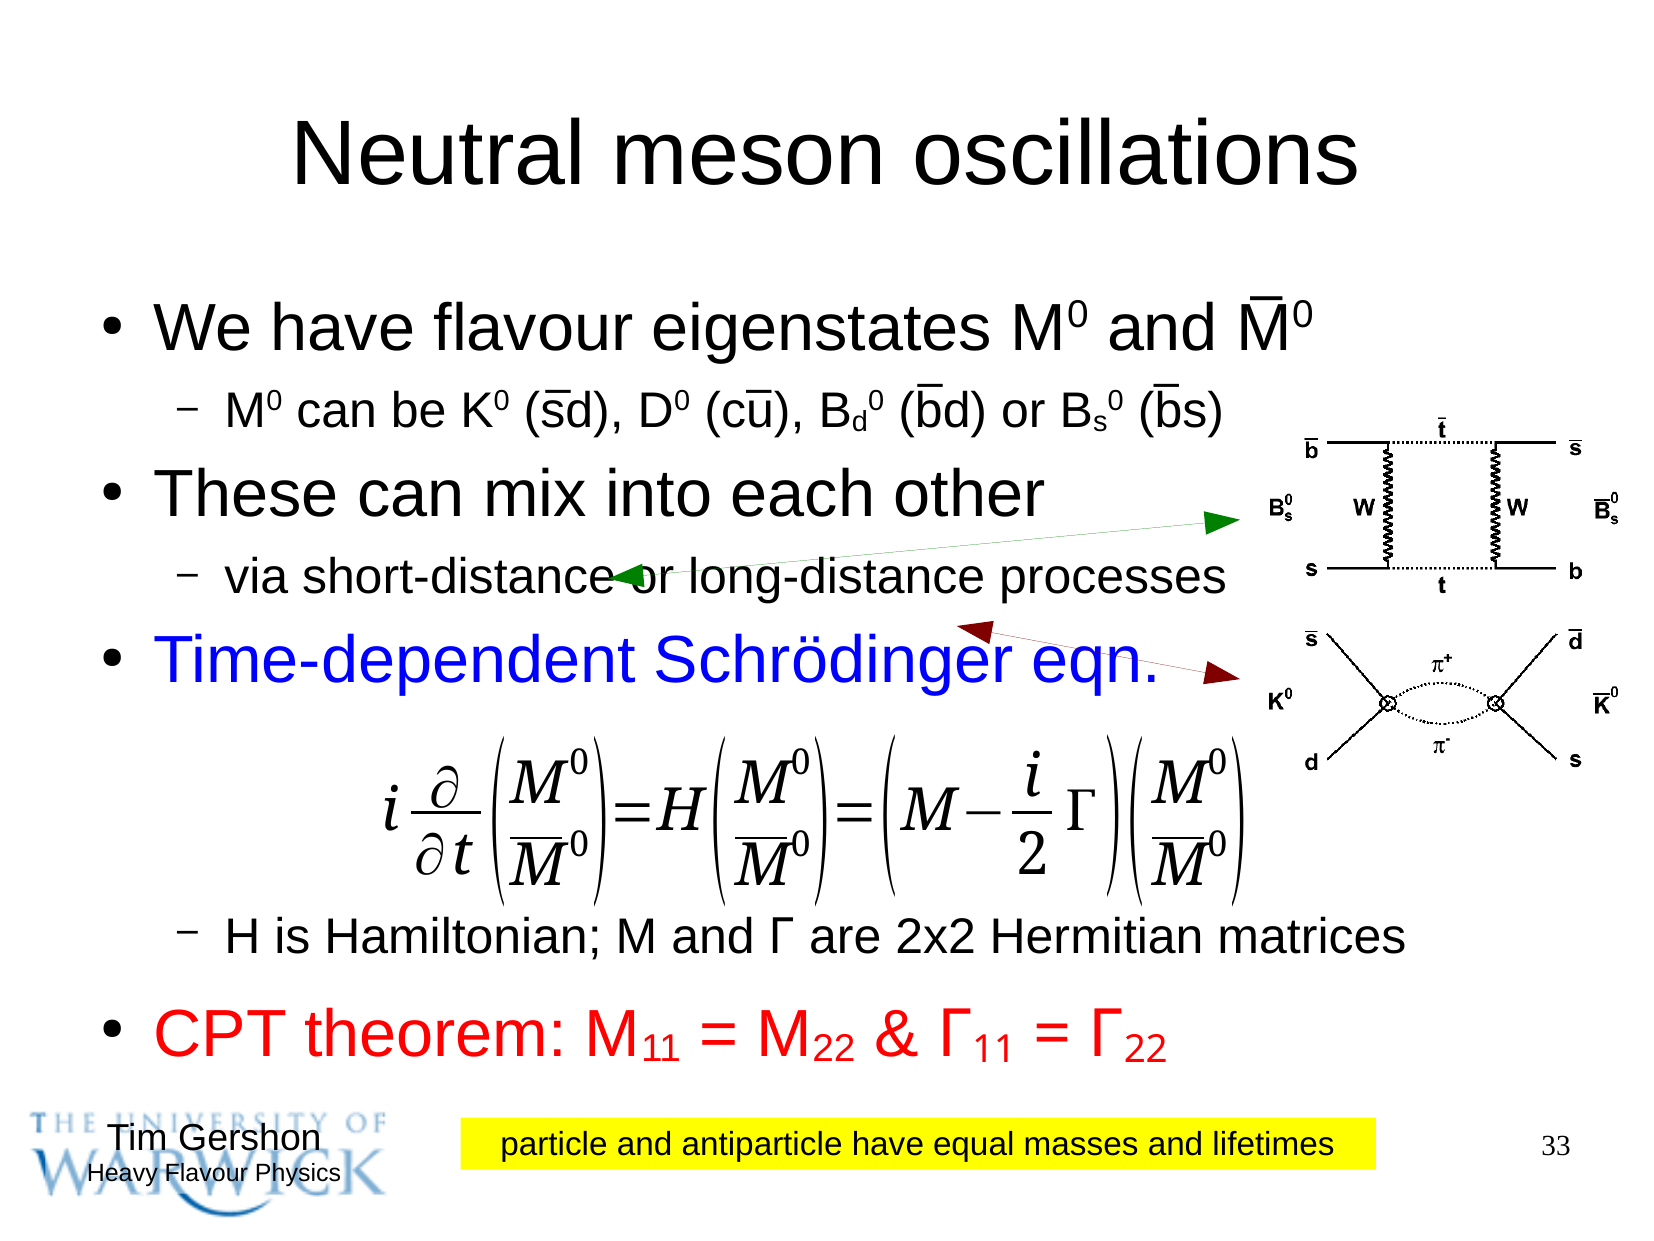

# Neutral meson oscillations
–
We have flavour eigenstates M0 and M0
M0 can be K0 (sd), D0 (cu), Bd0 (bd) or Bs0 (bs)
These can mix into each other
via short-distance or long-distance processes
Time-dependent Schrödinger eqn.
H is Hamiltonian; M and Γ are 2x2 Hermitian matrices
CPT theorem: M11 = M22 & Γ11 = Γ22
–
–
–
–
Tim Gershon
Heavy Flavour Physics
particle and antiparticle have equal masses and lifetimes
33